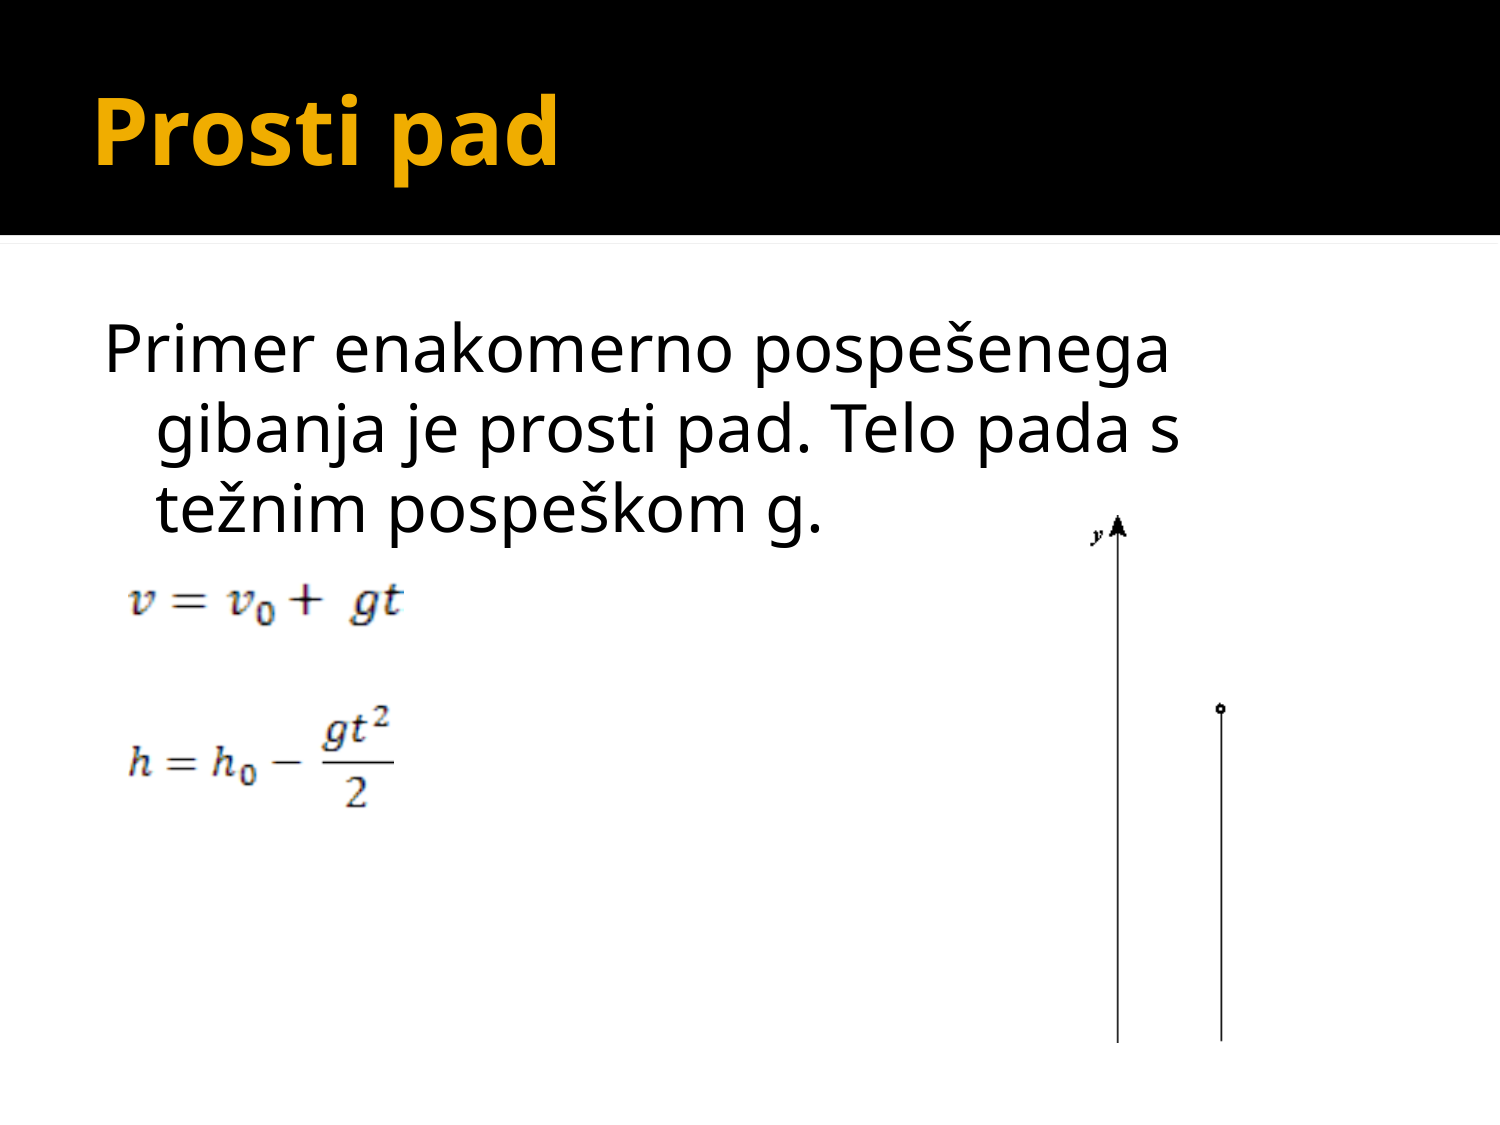

# Prosti pad
Primer enakomerno pospešenega gibanja je prosti pad. Telo pada s težnim pospeškom g.